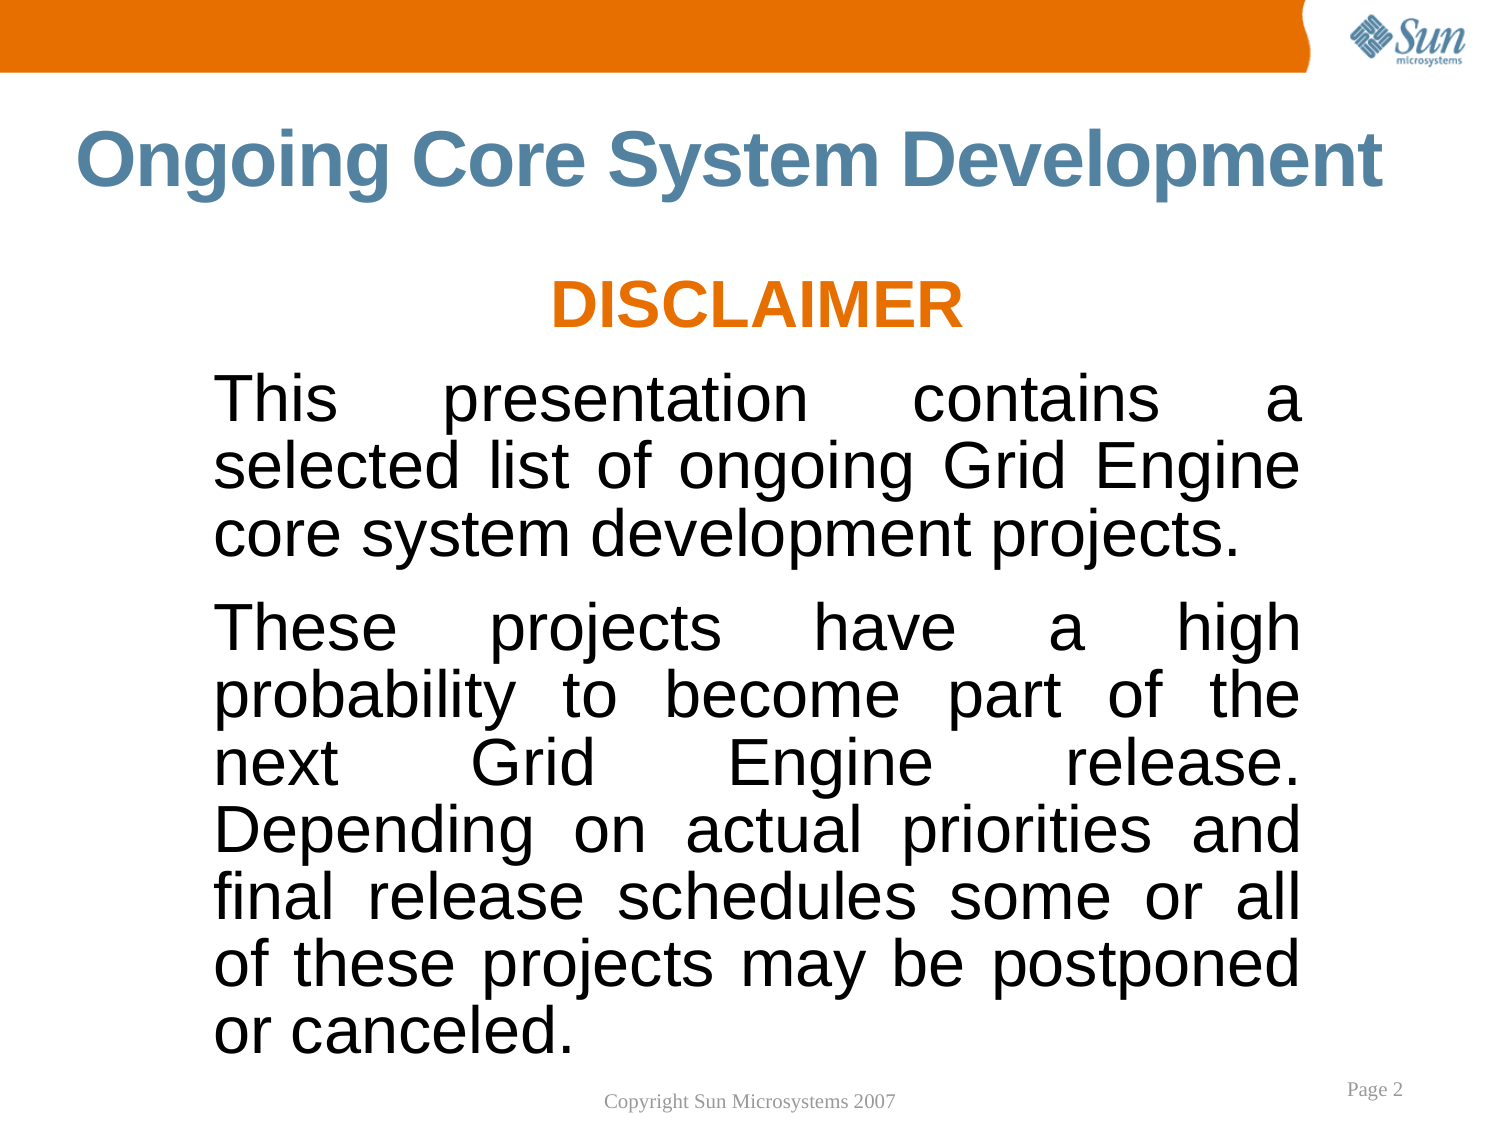

# Ongoing Core System Development
DISCLAIMER
This presentation contains a selected list of ongoing Grid Engine core system development projects.
These projects have a high probability to become part of the next Grid Engine release. Depending on actual priorities and final release schedules some or all of these projects may be postponed or canceled.